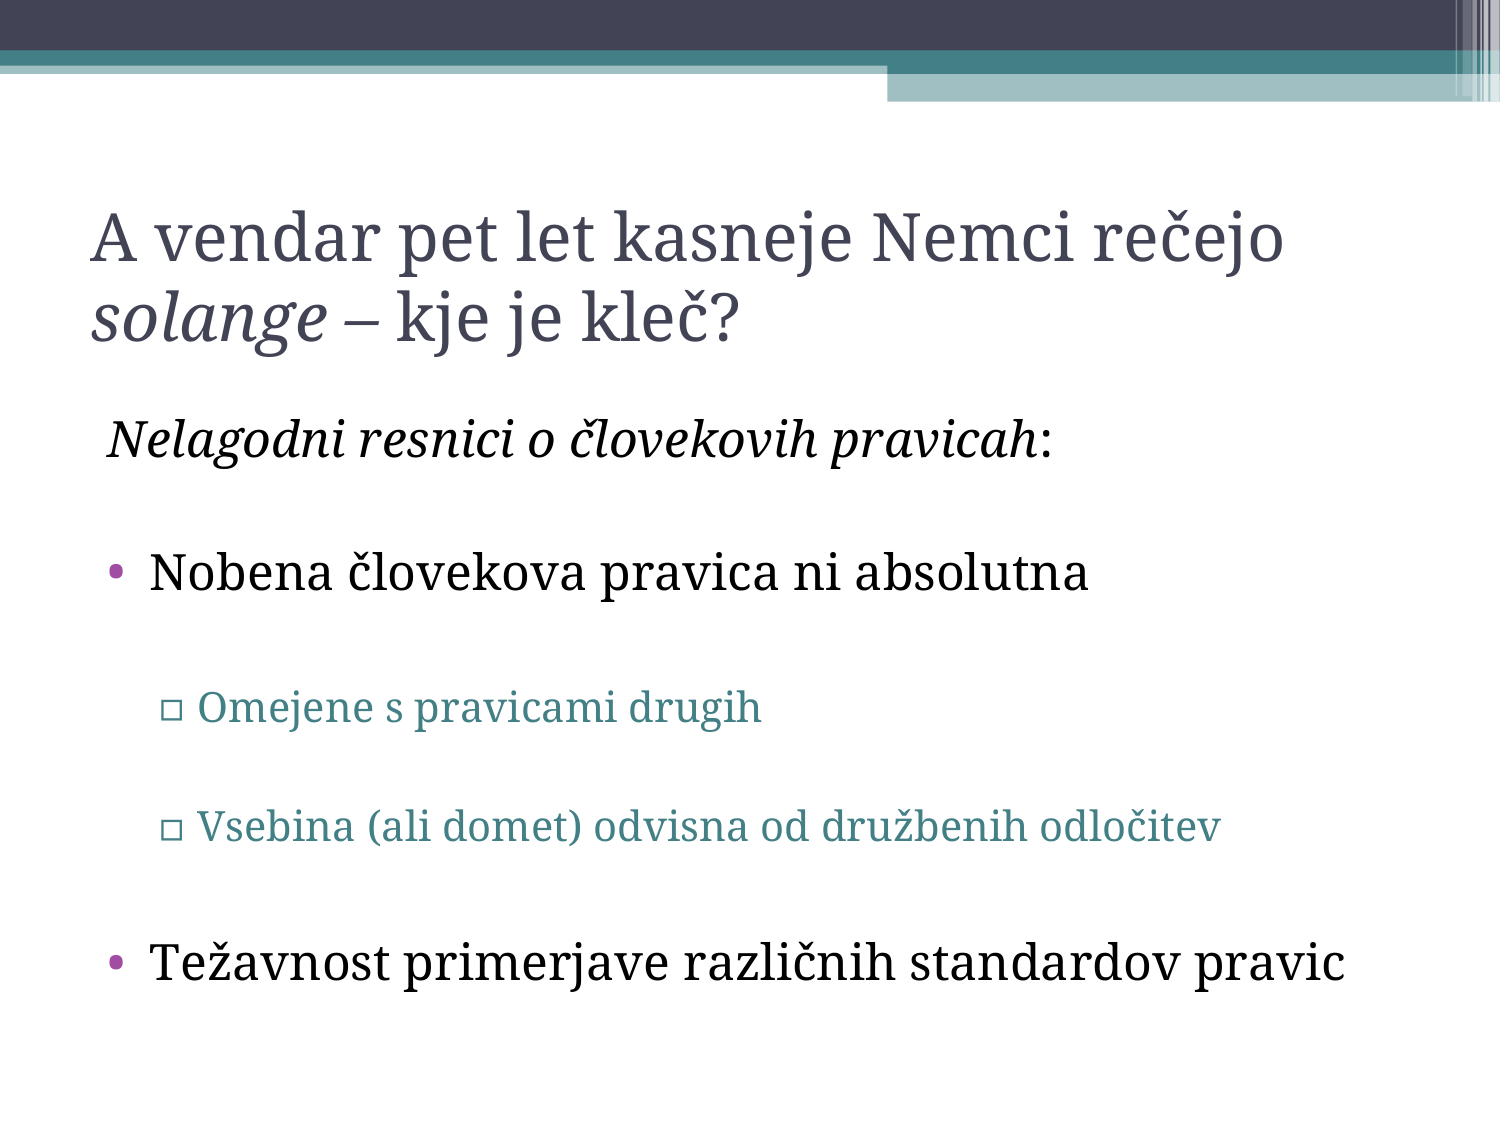

# A vendar pet let kasneje Nemci rečejo solange – kje je kleč?
Nelagodni resnici o človekovih pravicah:
Nobena človekova pravica ni absolutna
Omejene s pravicami drugih
Vsebina (ali domet) odvisna od družbenih odločitev
Težavnost primerjave različnih standardov pravic